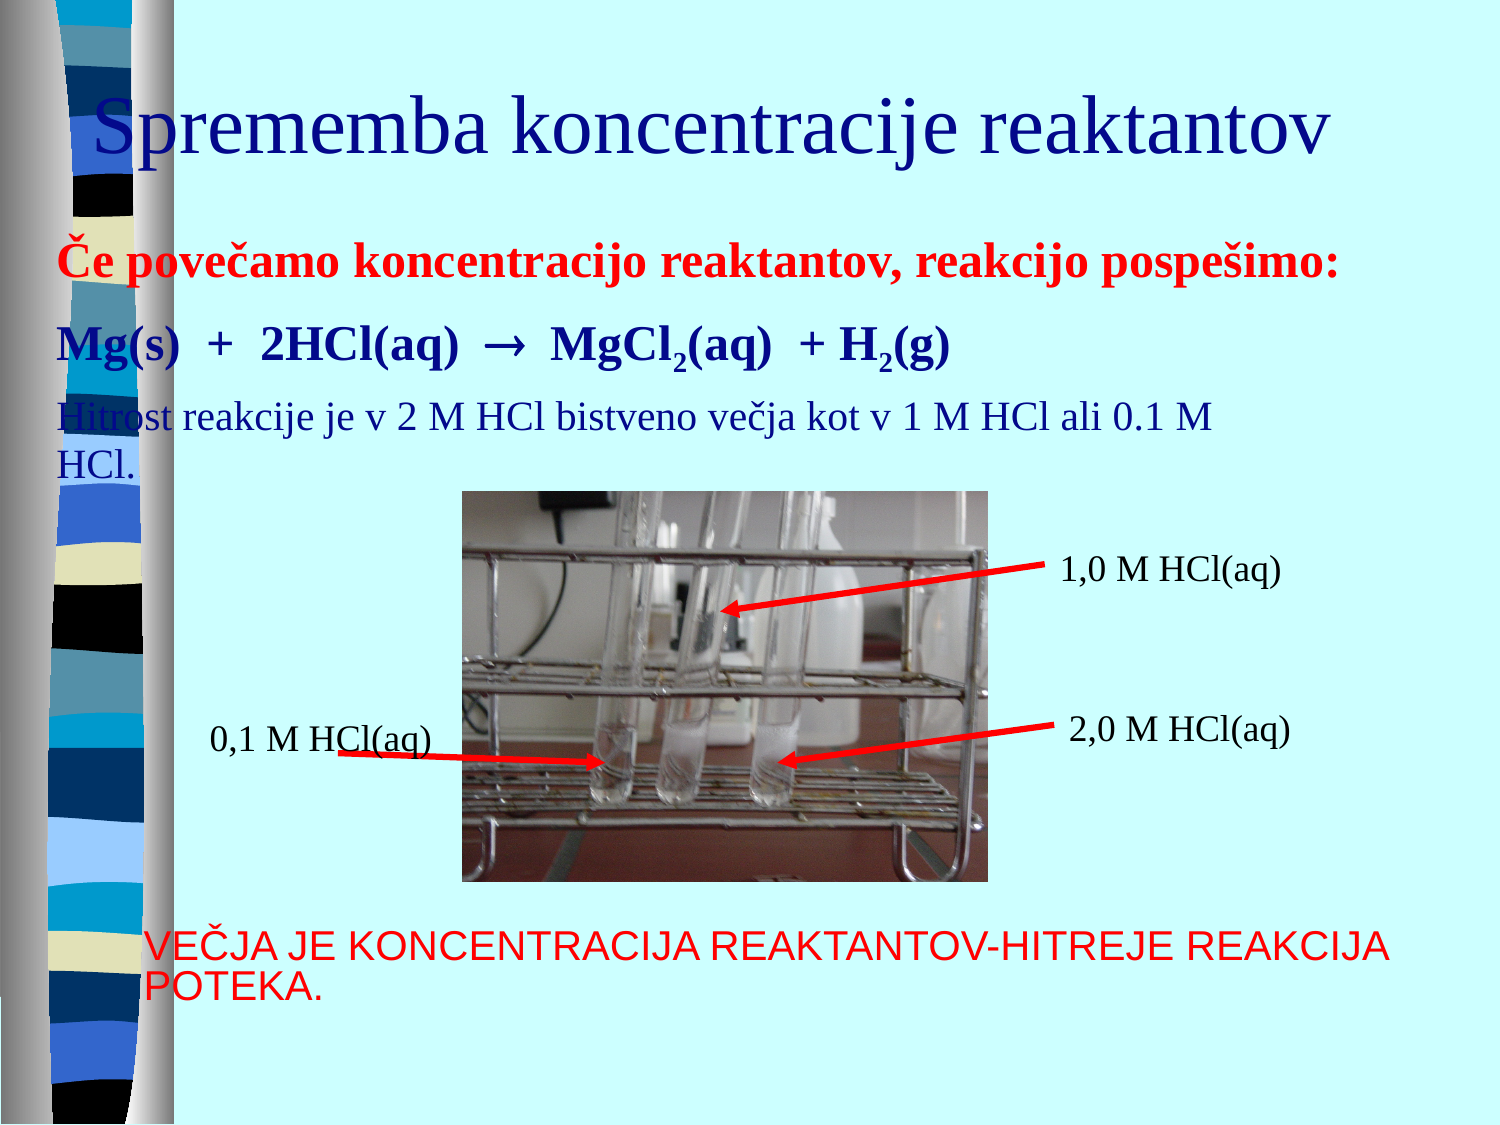

# Sprememba koncentracije reaktantov
Če povečamo koncentracijo reaktantov, reakcijo pospešimo:
Mg(s) + 2HCl(aq)  MgCl2(aq) + H2(g)
Hitrost reakcije je v 2 M HCl bistveno večja kot v 1 M HCl ali 0.1 M
HCl.
	VEČJA JE KONCENTRACIJA REAKTANTOV-HITREJE REAKCIJA POTEKA.
1,0 M HCl(aq)
2,0 M HCl(aq)
0,1 M HCl(aq)